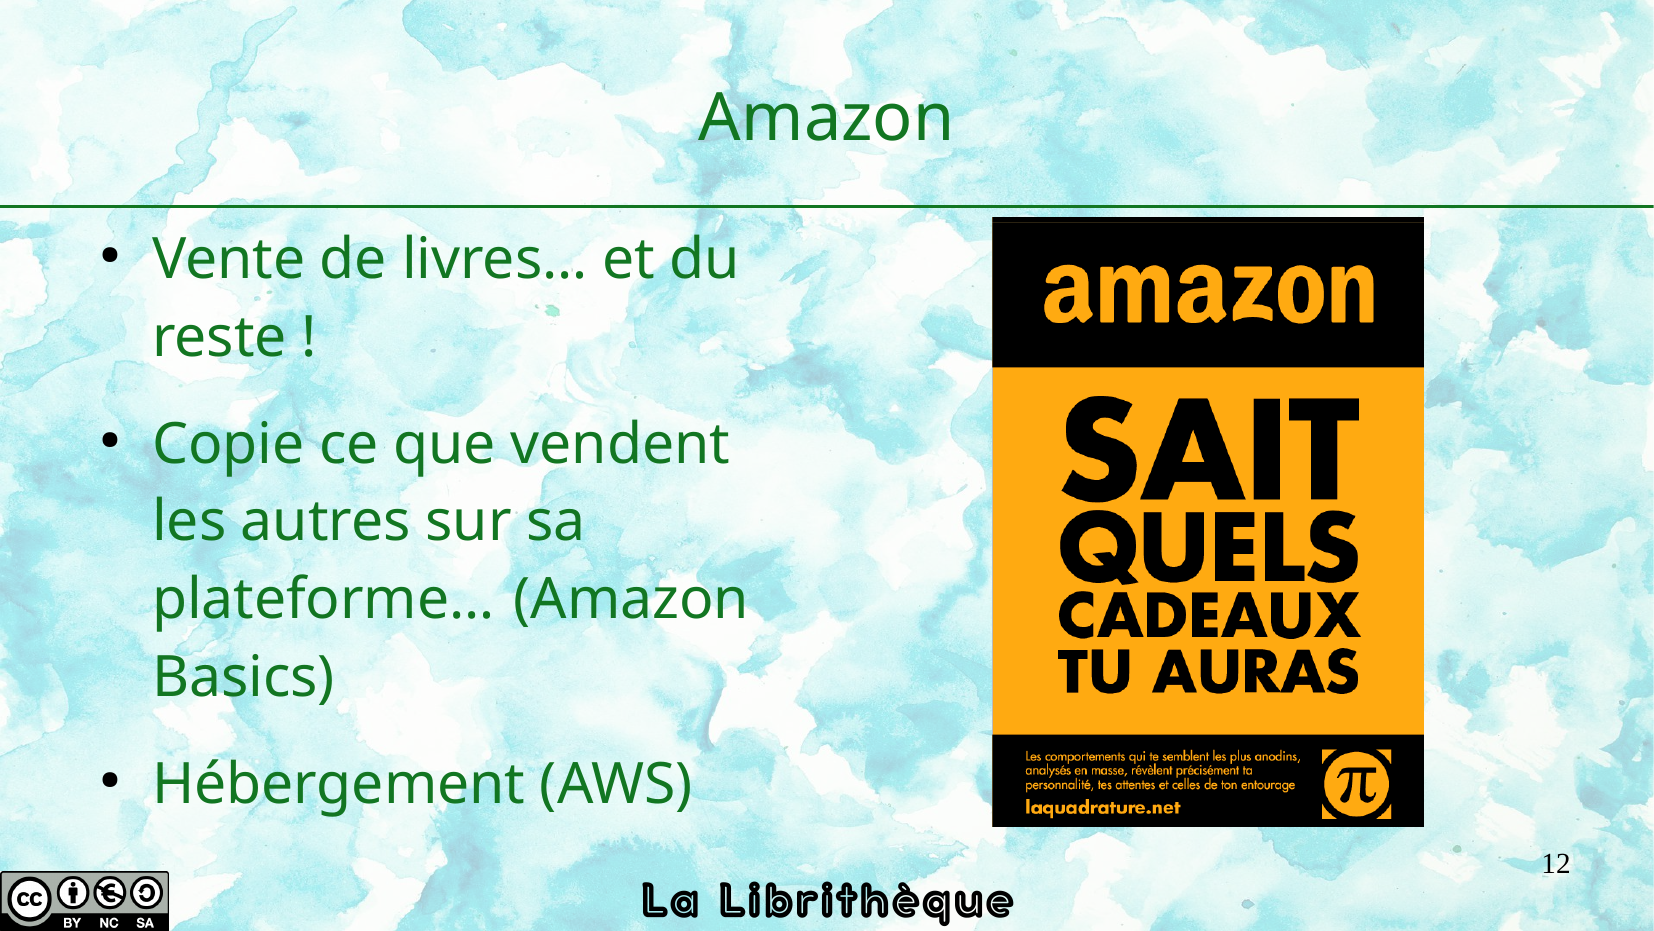

# Amazon
Vente de livres… et du reste !
Copie ce que vendent les autres sur sa plateforme… 	(Amazon Basics)
Hébergement (AWS)
12